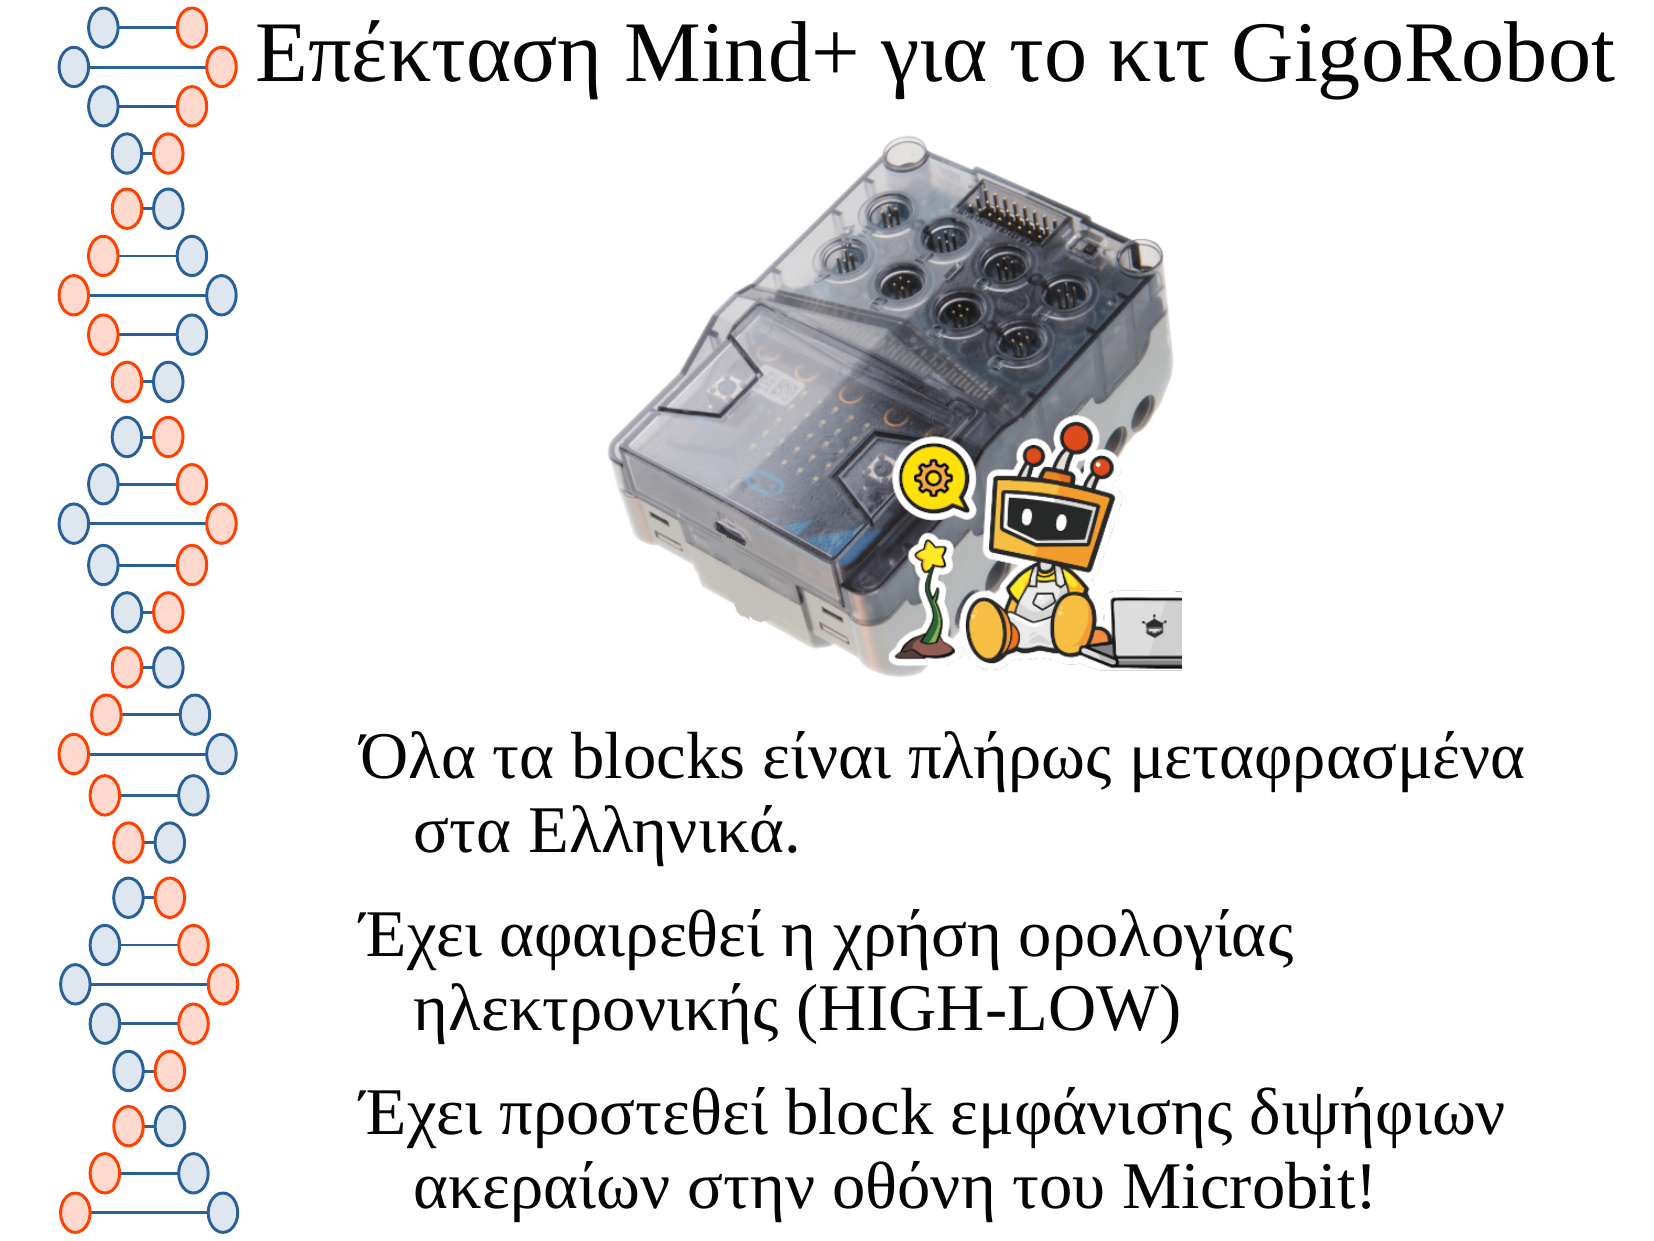

# Επέκταση Mind+ για το κιτ GigoRobot
Όλα τα blocks είναι πλήρως μεταφρασμένα στα Ελληνικά.
Έχει αφαιρεθεί η χρήση ορολογίας ηλεκτρονικής (HIGH-LOW)
Έχει προστεθεί block εμφάνισης διψήφιων ακεραίων στην οθόνη του Microbit!